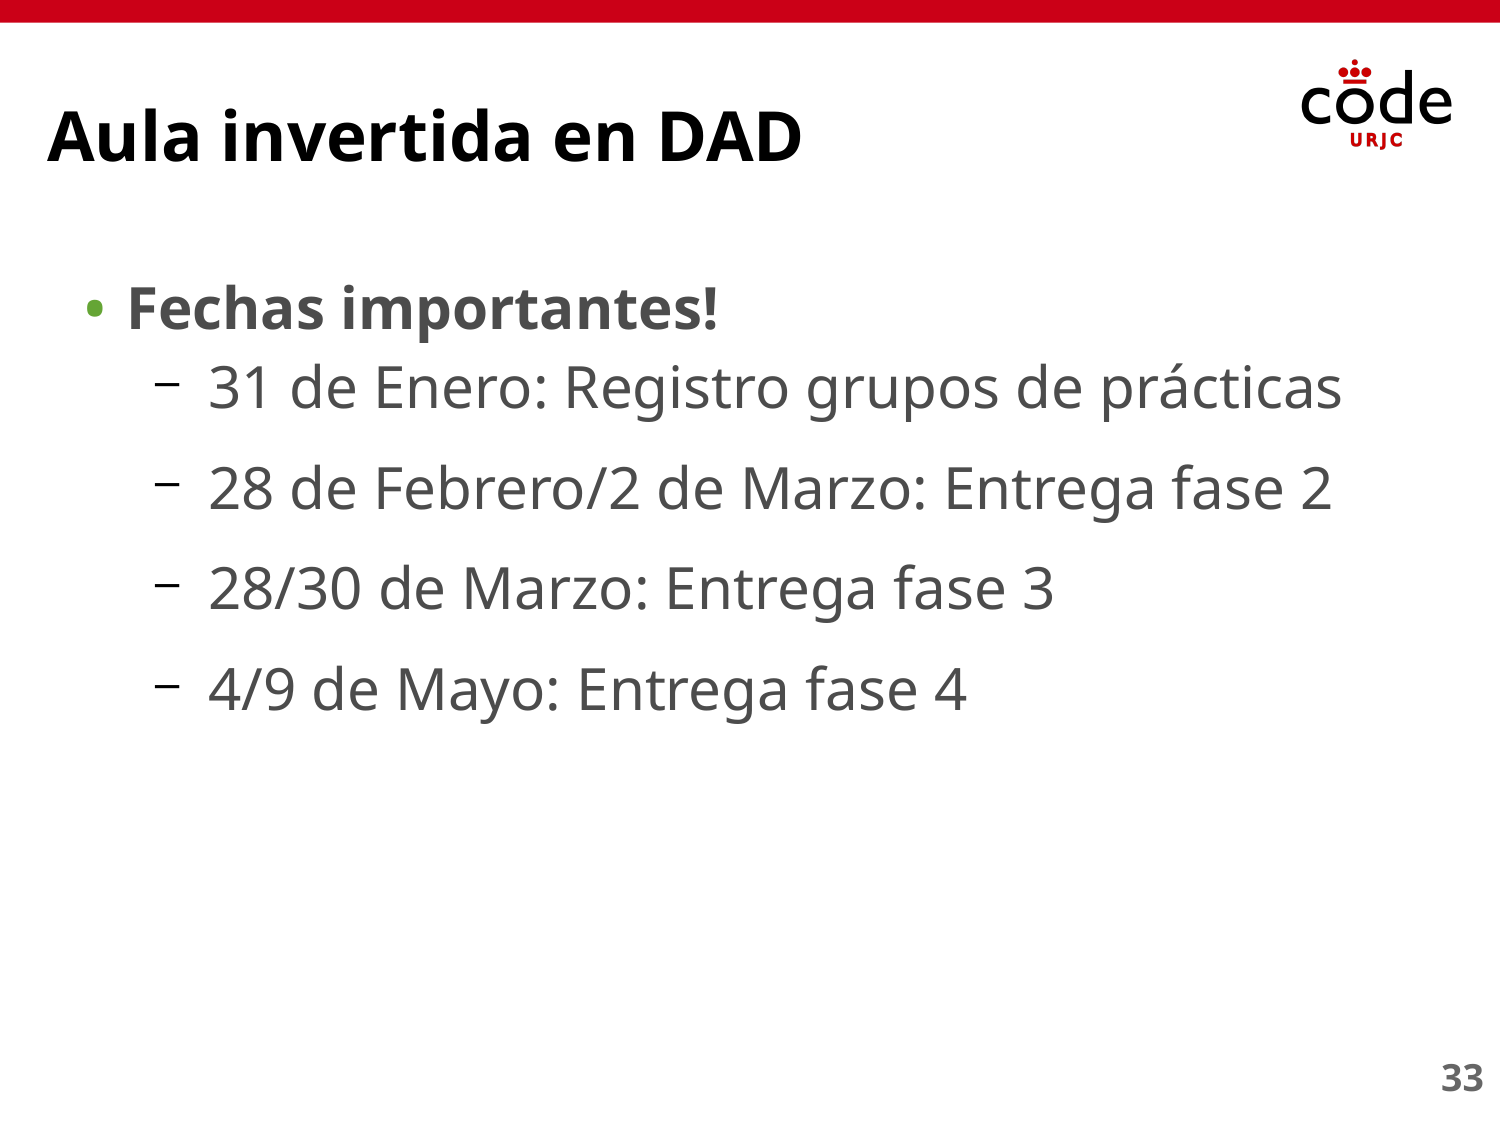

# Aula invertida en DAD
Fechas importantes!
31 de Enero: Registro grupos de prácticas
28 de Febrero/2 de Marzo: Entrega fase 2
28/30 de Marzo: Entrega fase 3
4/9 de Mayo: Entrega fase 4